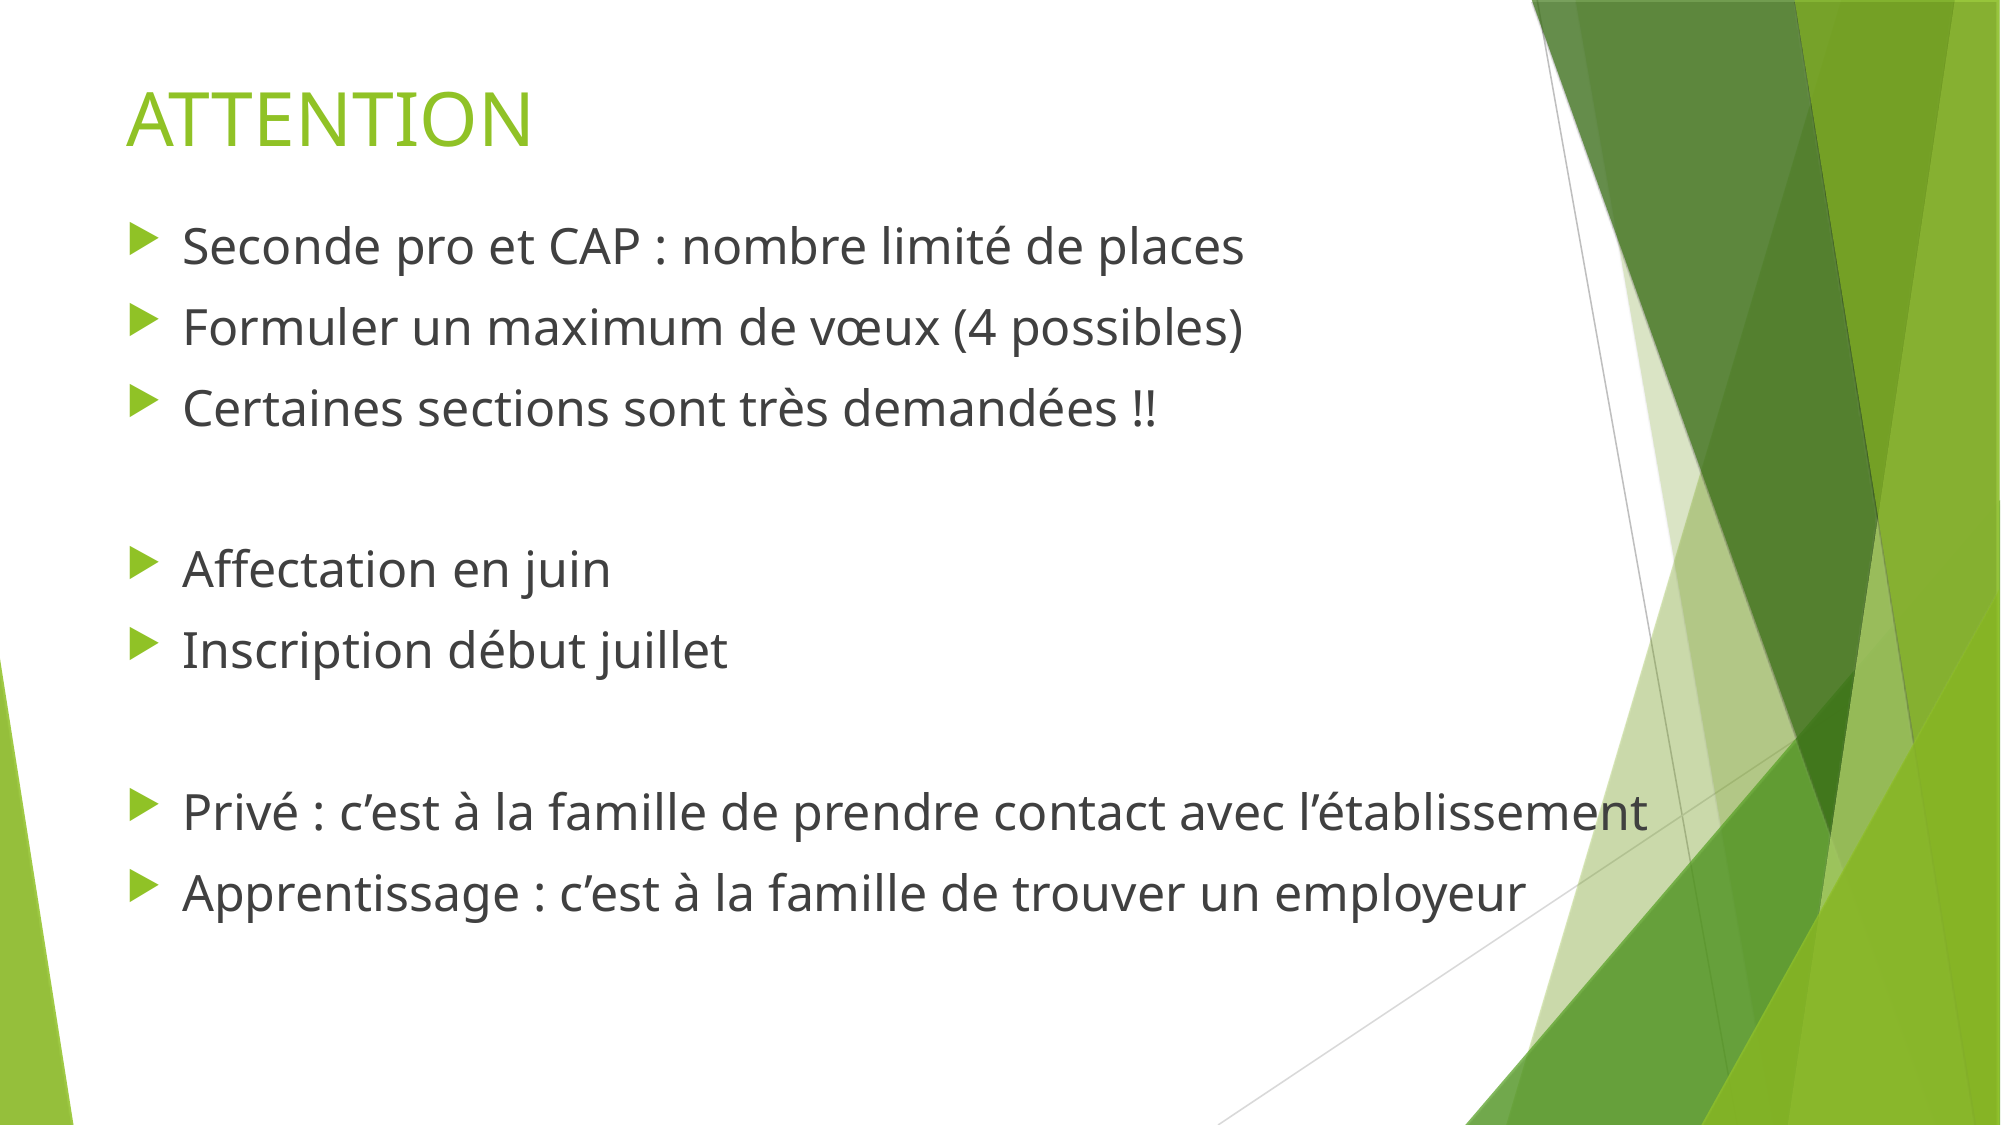

# ATTENTION
Seconde pro et CAP : nombre limité de places
Formuler un maximum de vœux (4 possibles)
Certaines sections sont très demandées !!
Affectation en juin
Inscription début juillet
Privé : c’est à la famille de prendre contact avec l’établissement
Apprentissage : c’est à la famille de trouver un employeur